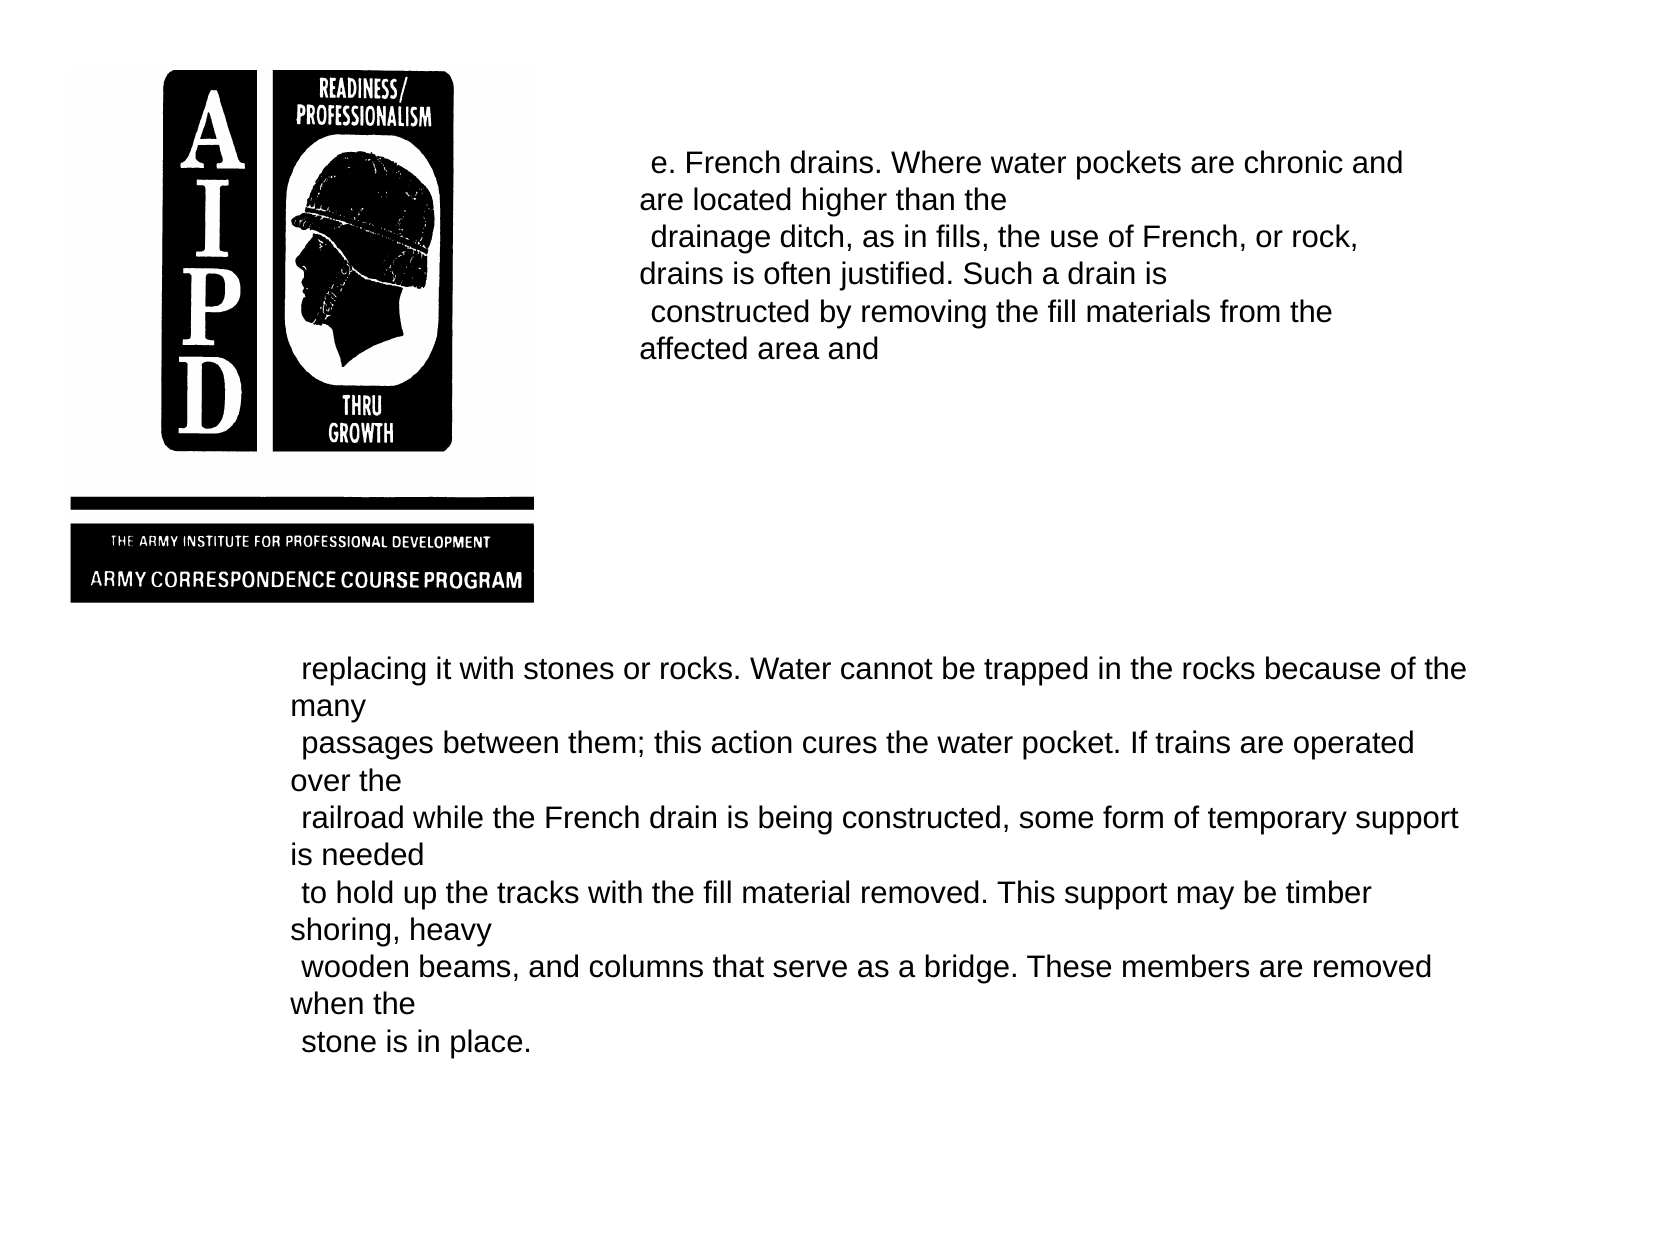

e. French drains. Where water pockets are chronic and are located higher than the
drainage ditch, as in fills, the use of French, or rock, drains is often justified. Such a drain is
constructed by removing the fill materials from the affected area and
replacing it with stones or rocks. Water cannot be trapped in the rocks because of the many
passages between them; this action cures the water pocket. If trains are operated over the
railroad while the French drain is being constructed, some form of temporary support is needed
to hold up the tracks with the fill material removed. This support may be timber shoring, heavy
wooden beams, and columns that serve as a bridge. These members are removed when the
stone is in place.